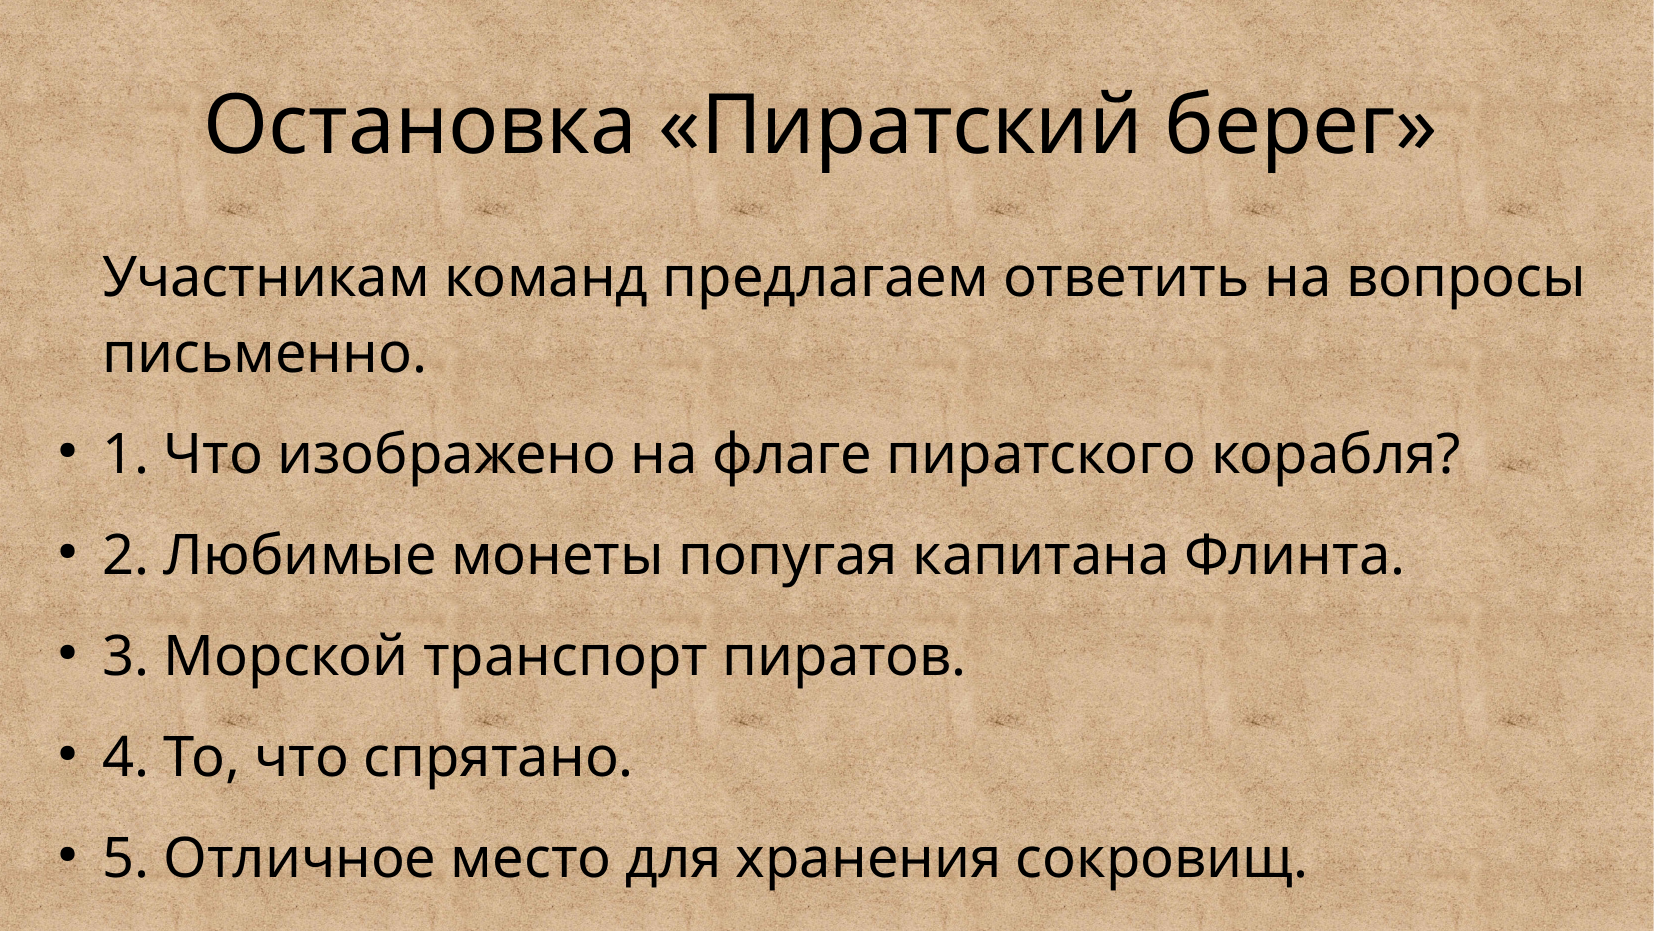

# Остановка «Пиратский берег»
Участникам команд предлагаем ответить на вопросы письменно.
1. Что изображено на флаге пиратского корабля?
2. Любимые монеты попугая капитана Флинта.
3. Морской транспорт пиратов.
4. То, что спрятано.
5. Отличное место для хранения сокровищ.